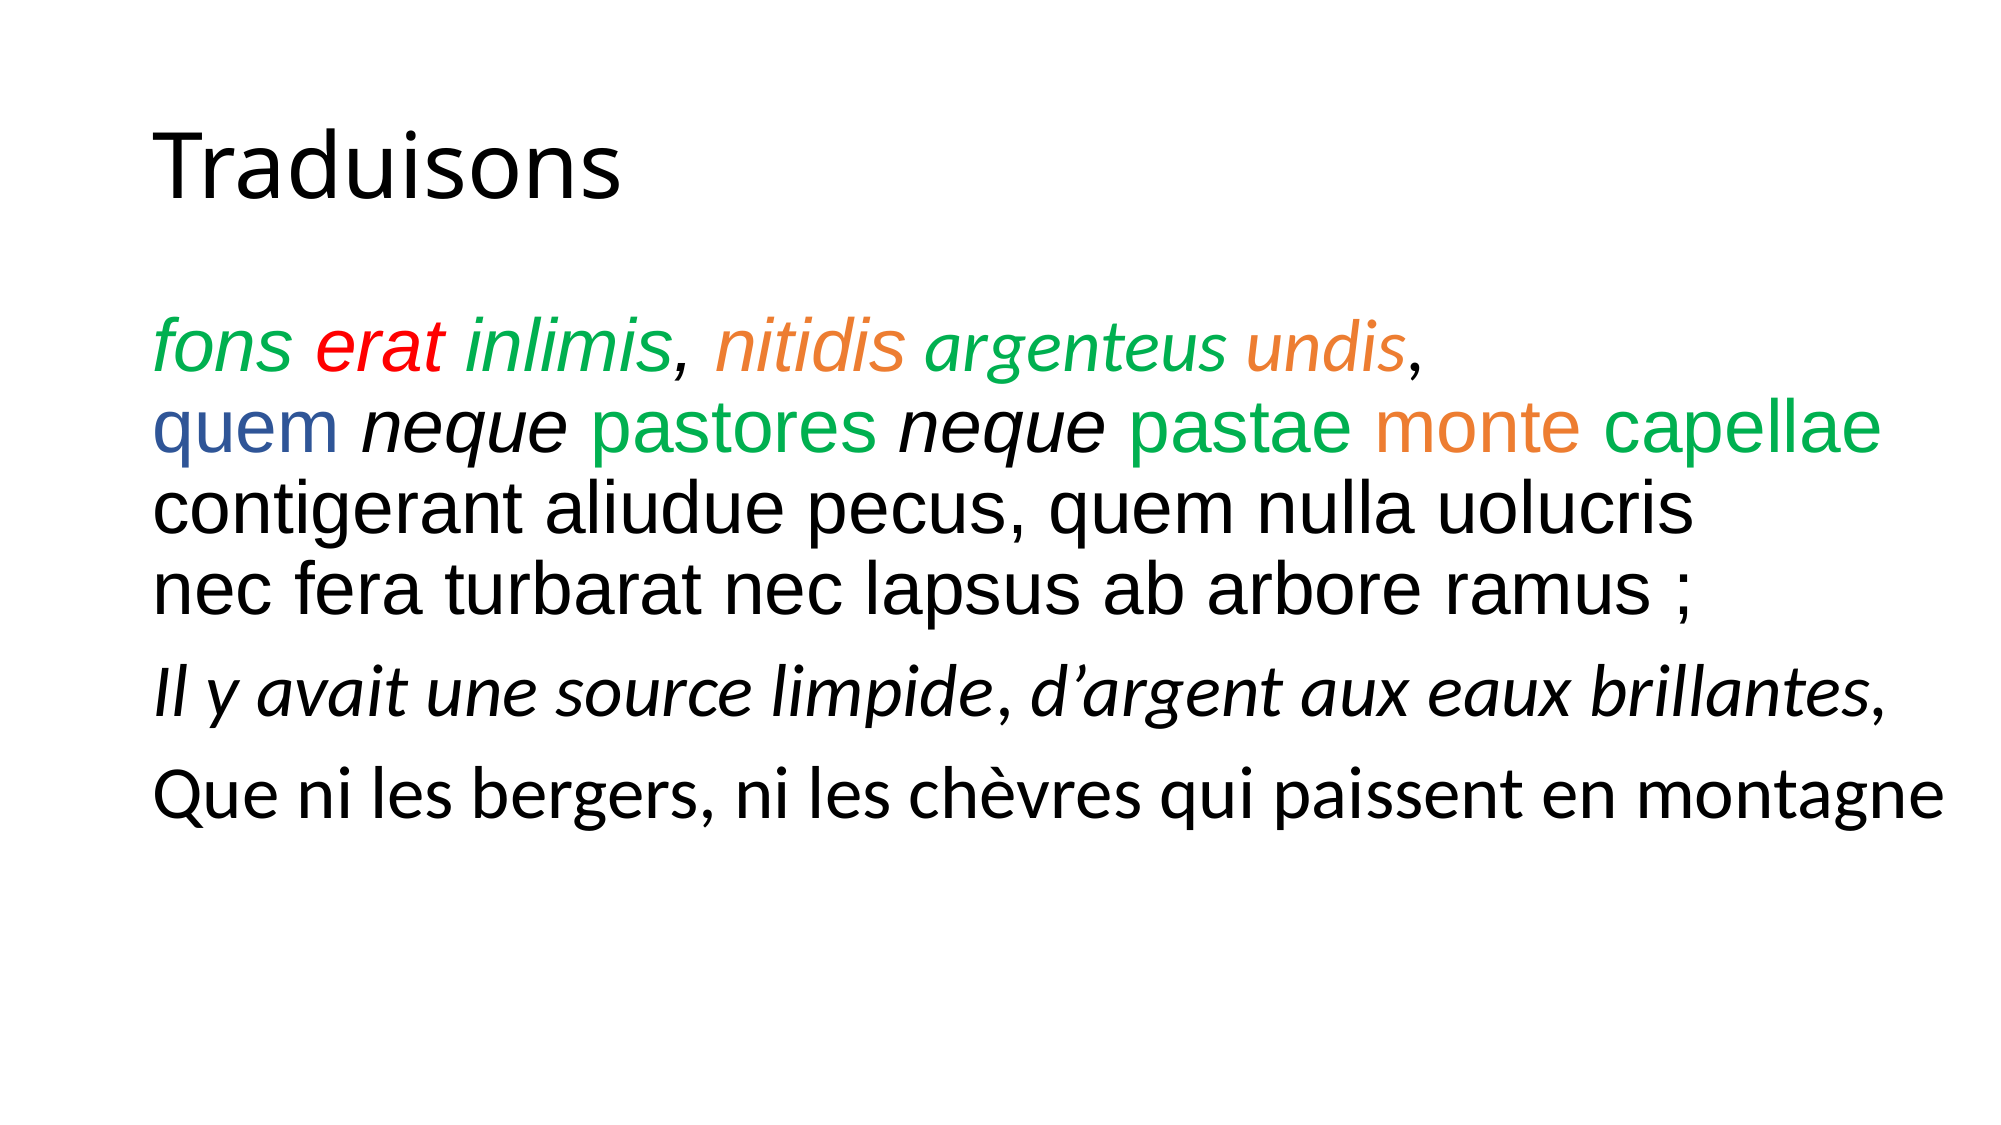

# Traduisons
fons erat inlimis, nitidis argenteus undis,
quem neque pastores neque pastae monte capellae
contigerant aliudue pecus, quem nulla uolucris
nec fera turbarat nec lapsus ab arbore ramus ;
Il y avait une source limpide, d’argent aux eaux brillantes,
Que ni les bergers, ni les chèvres qui paissent en montagne